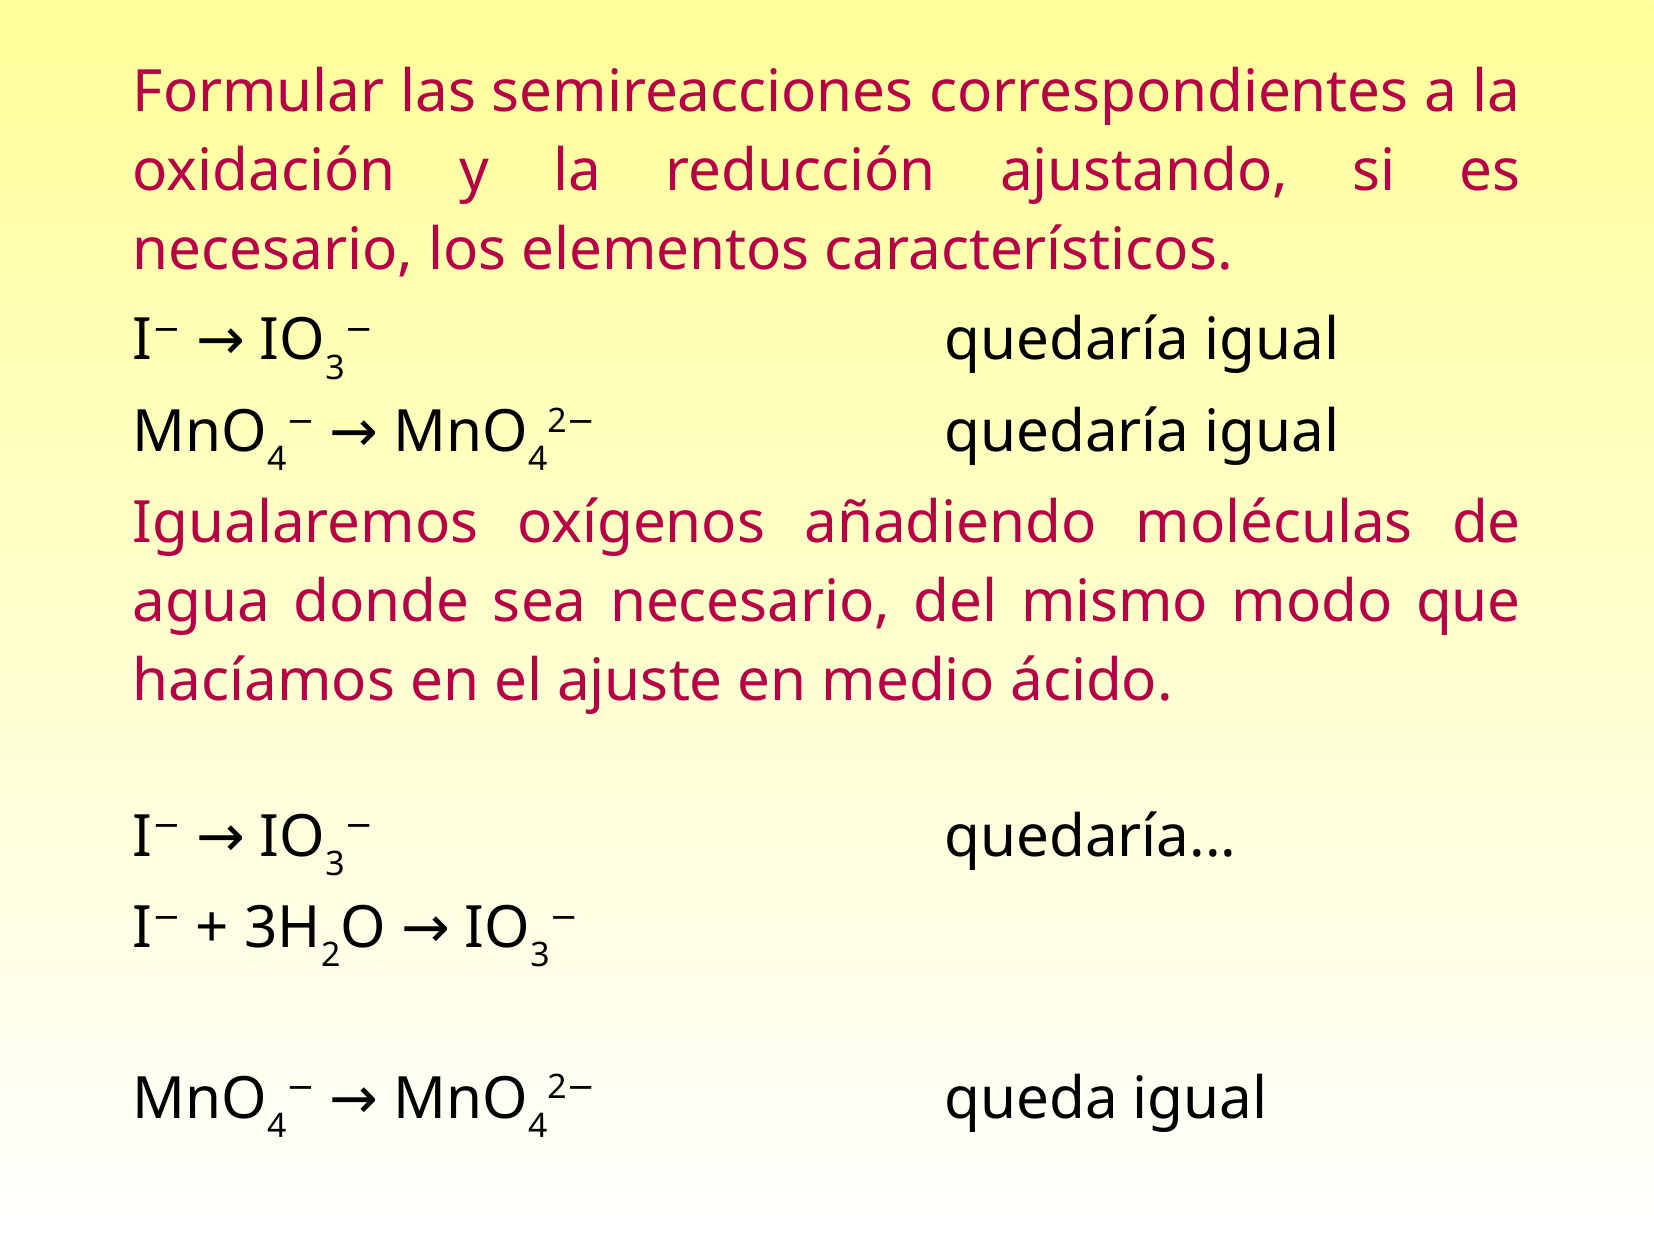

Formular las semireacciones correspondientes a la oxidación y la reducción ajustando, si es necesario, los elementos característicos.
I− → IO3−								quedaría igual
MnO4− → MnO42−					quedaría igual
Igualaremos oxígenos añadiendo moléculas de agua donde sea necesario, del mismo modo que hacíamos en el ajuste en medio ácido.
I− → IO3−								quedaría...
I− + 3H2O → IO3−
MnO4− → MnO42−					queda igual